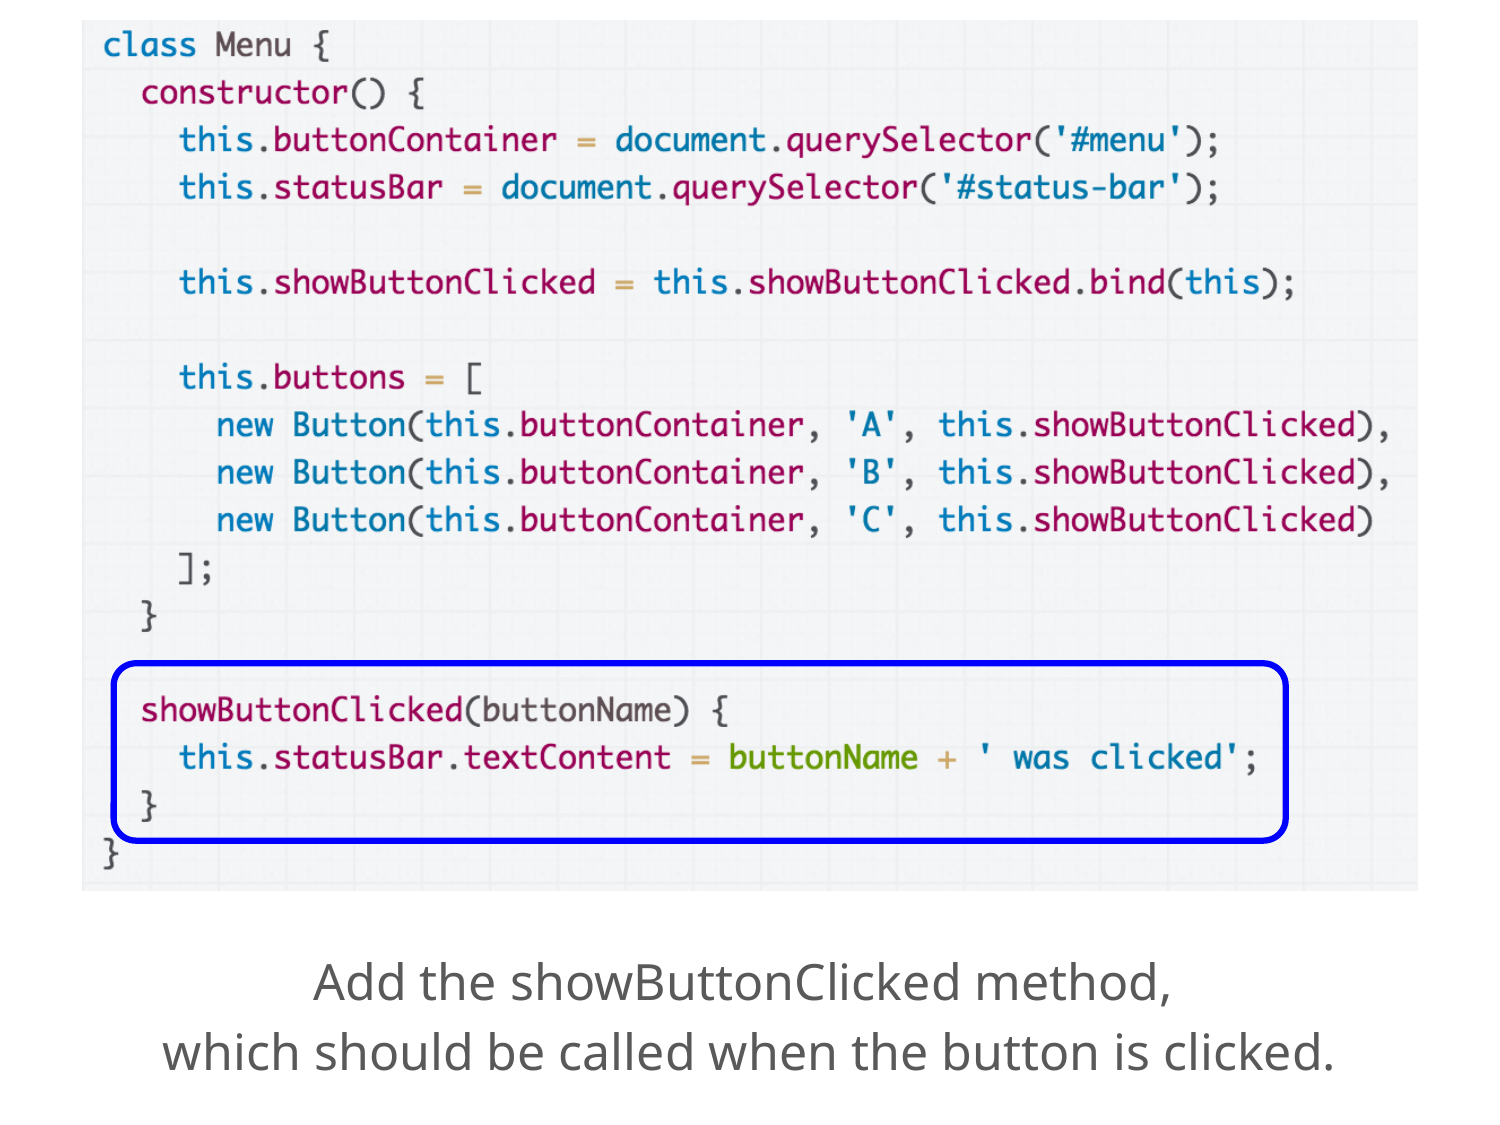

# Add the showButtonClicked method, which should be called when the button is clicked.